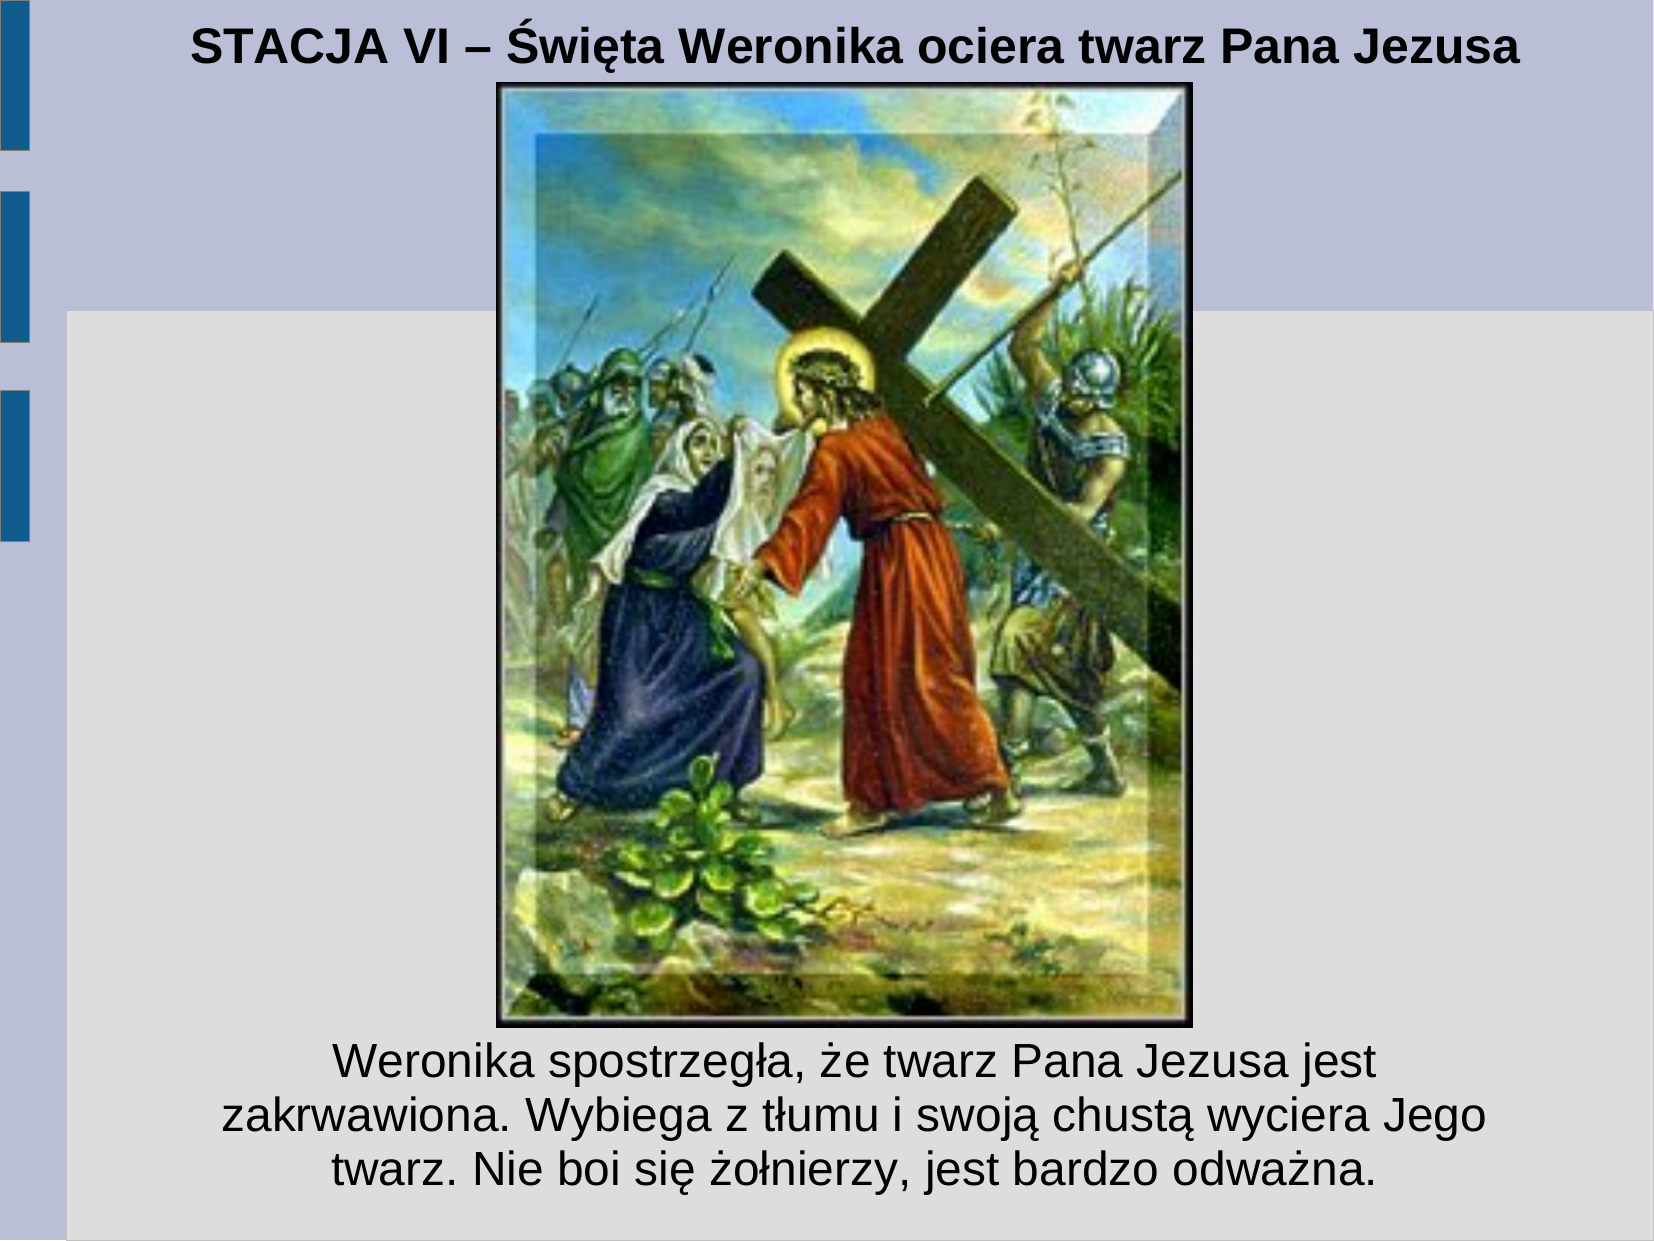

STACJA VI – Święta Weronika ociera twarz Pana Jezusa
Weronika spostrzegła, że twarz Pana Jezusa jest zakrwawiona. Wybiega z tłumu i swoją chustą wyciera Jego twarz. Nie boi się żołnierzy, jest bardzo odważna.
#